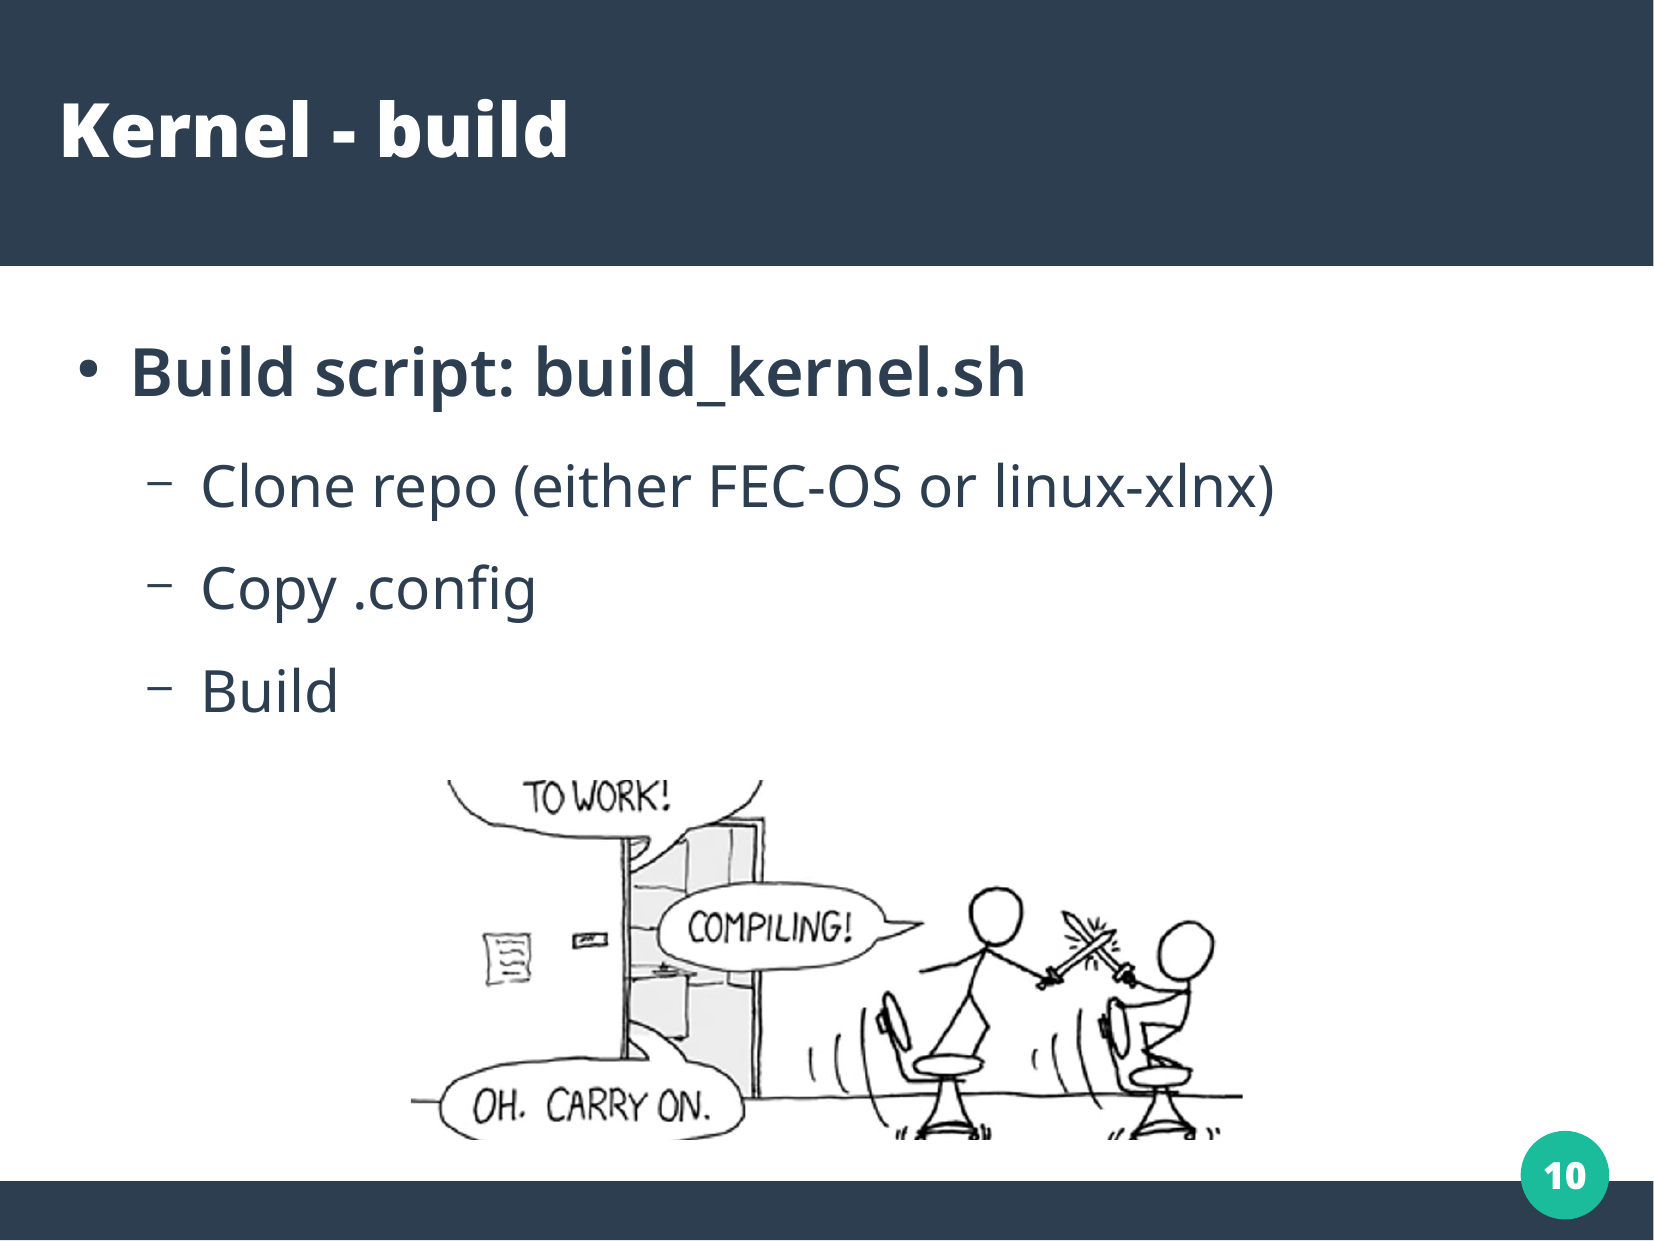

# Kernel - build
Build script: build_kernel.sh
Clone repo (either FEC-OS or linux-xlnx)
Copy .config
Build
10